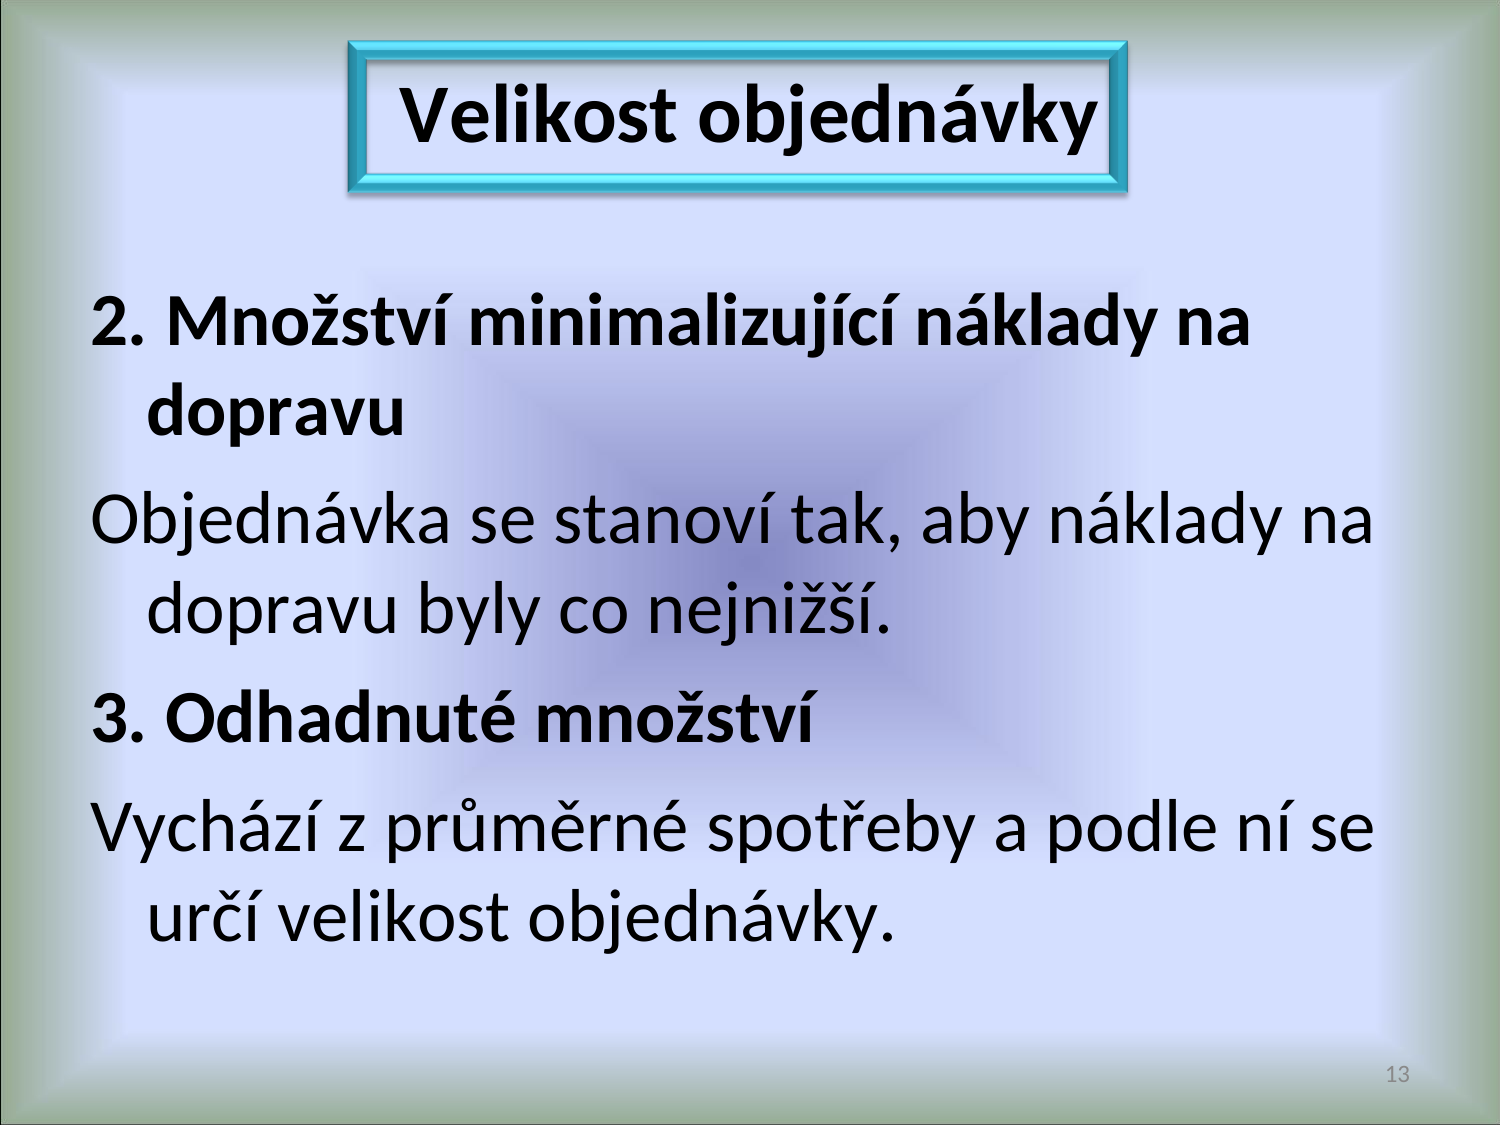

Velikost objednávky
# 2. Množství minimalizující náklady na dopravu
Objednávka se stanoví tak, aby náklady na dopravu byly co nejnižší.
3. Odhadnuté množství
Vychází z průměrné spotřeby a podle ní se určí velikost objednávky.